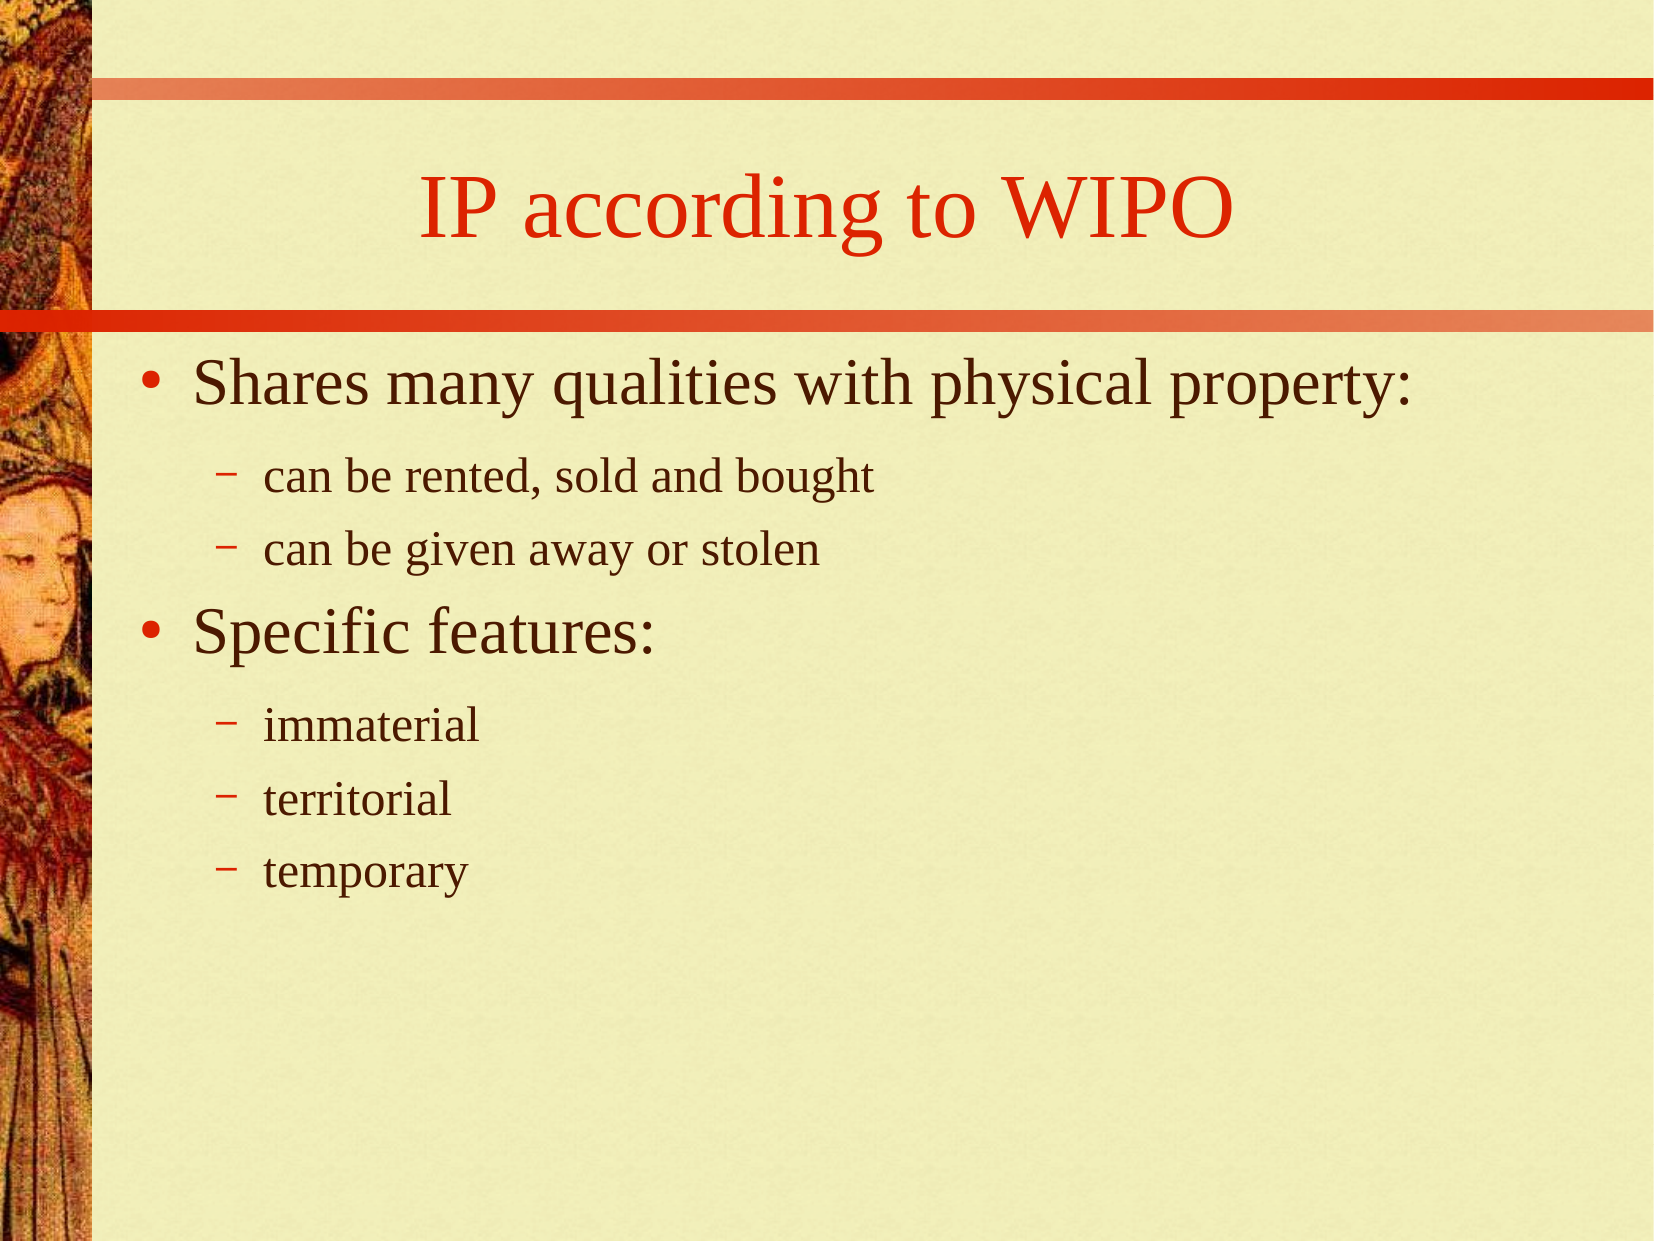

# IP according to WIPO
Shares many qualities with physical property:
can be rented, sold and bought
can be given away or stolen
Specific features:
immaterial
territorial
temporary